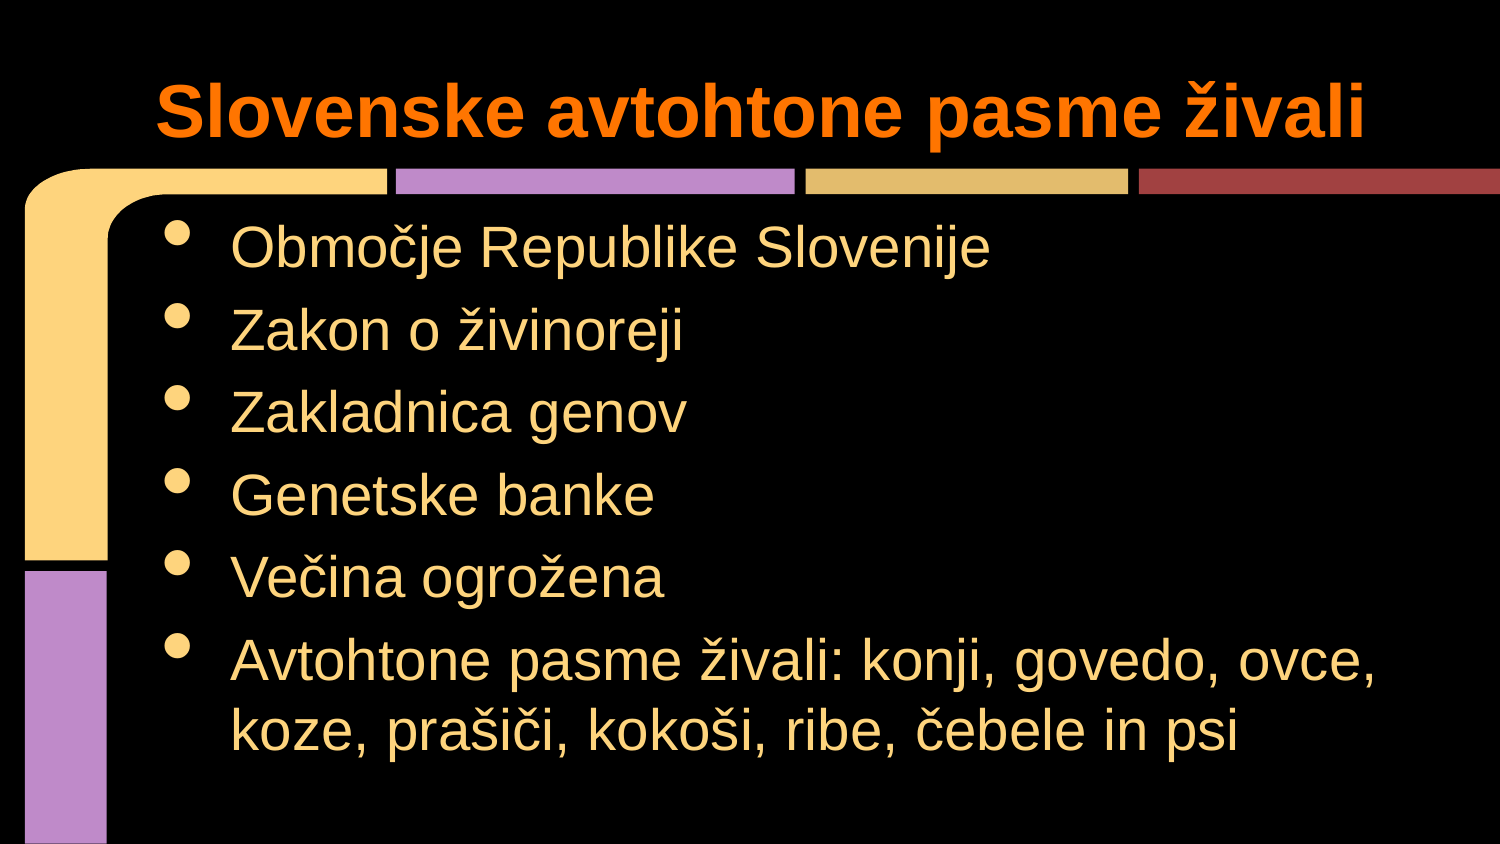

Slovenske avtohtone pasme živali
# Območje Republike Slovenije
Zakon o živinoreji
Zakladnica genov
Genetske banke
Večina ogrožena
Avtohtone pasme živali: konji, govedo, ovce, koze, prašiči, kokoši, ribe, čebele in psi